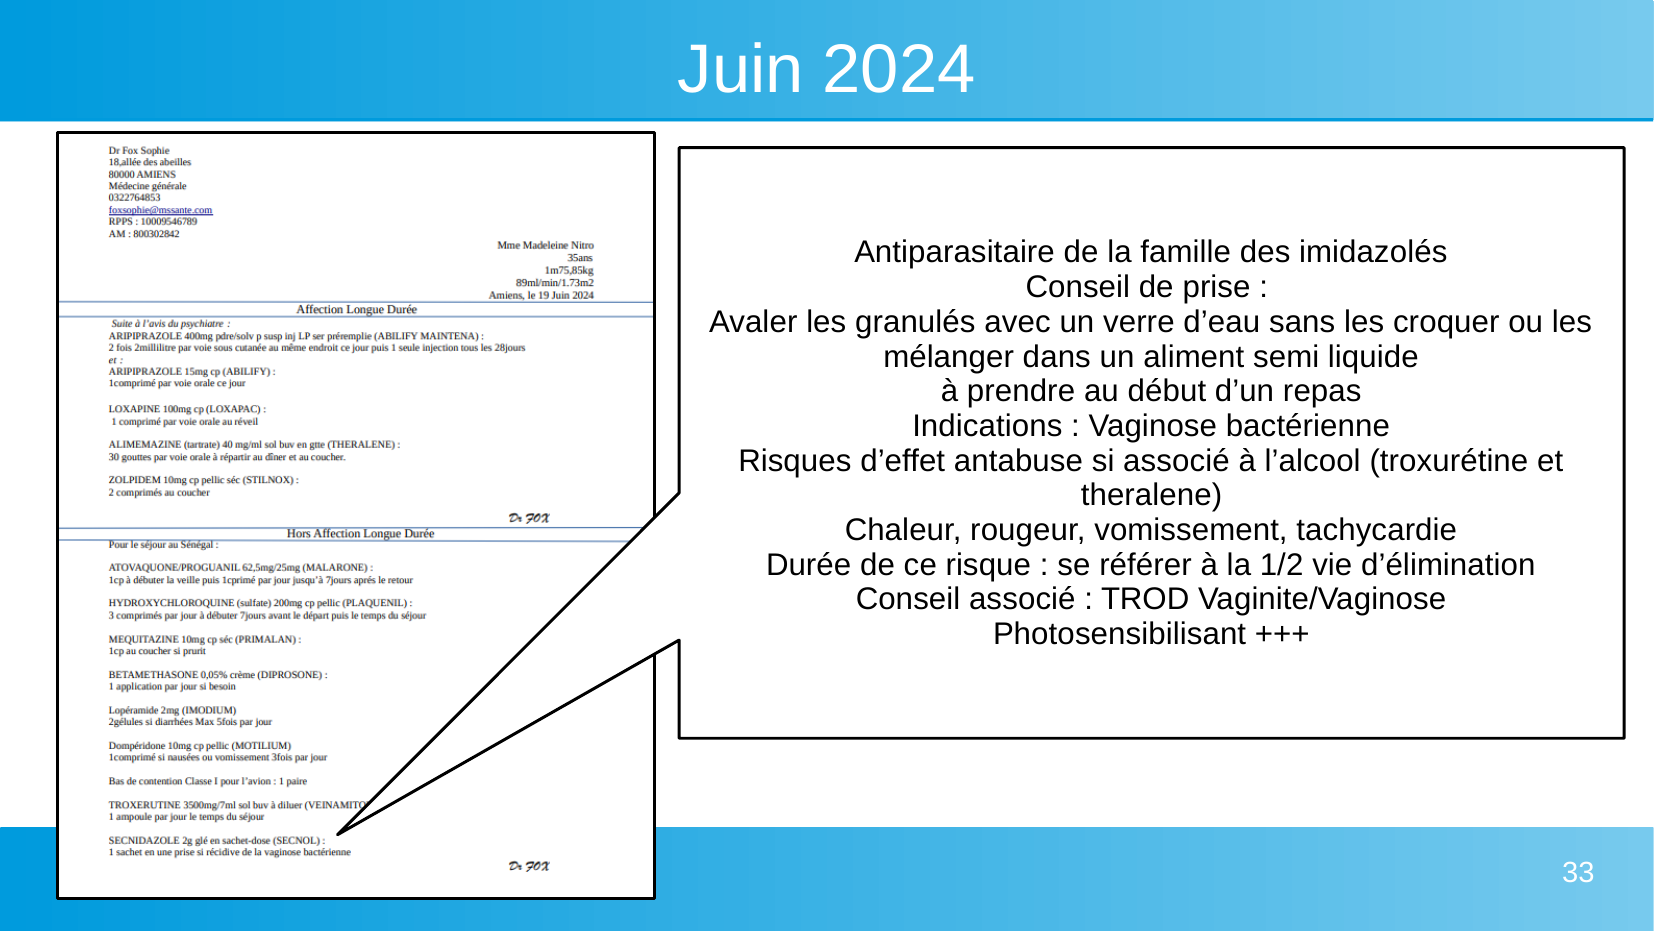

# Juin 2024
Antiparasitaire de la famille des imidazolés
Conseil de prise :
Avaler les granulés avec un verre d’eau sans les croquer ou les mélanger dans un aliment semi liquide
à prendre au début d’un repas
Indications : Vaginose bactérienne
Risques d’effet antabuse si associé à l’alcool (troxurétine et theralene)
Chaleur, rougeur, vomissement, tachycardie
Durée de ce risque : se référer à la 1/2 vie d’élimination
Conseil associé : TROD Vaginite/Vaginose
Photosensibilisant +++
33